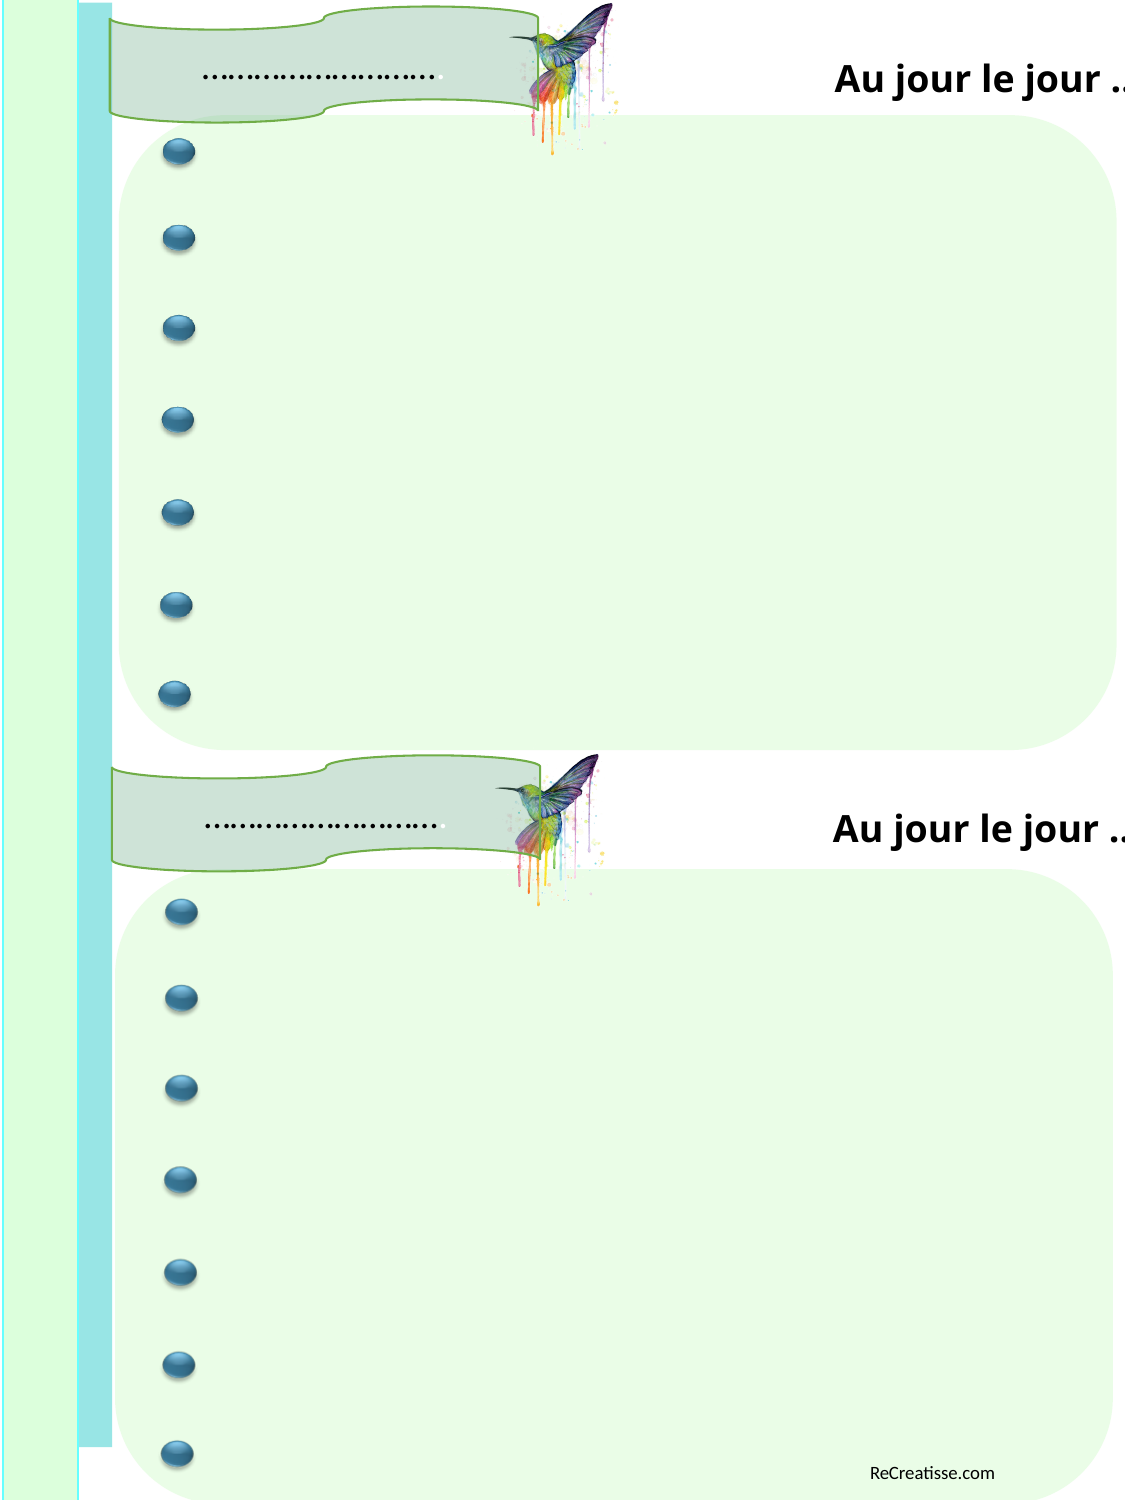

……………………….
Au jour le jour …
……………………….
Au jour le jour …
ReCreatisse.com